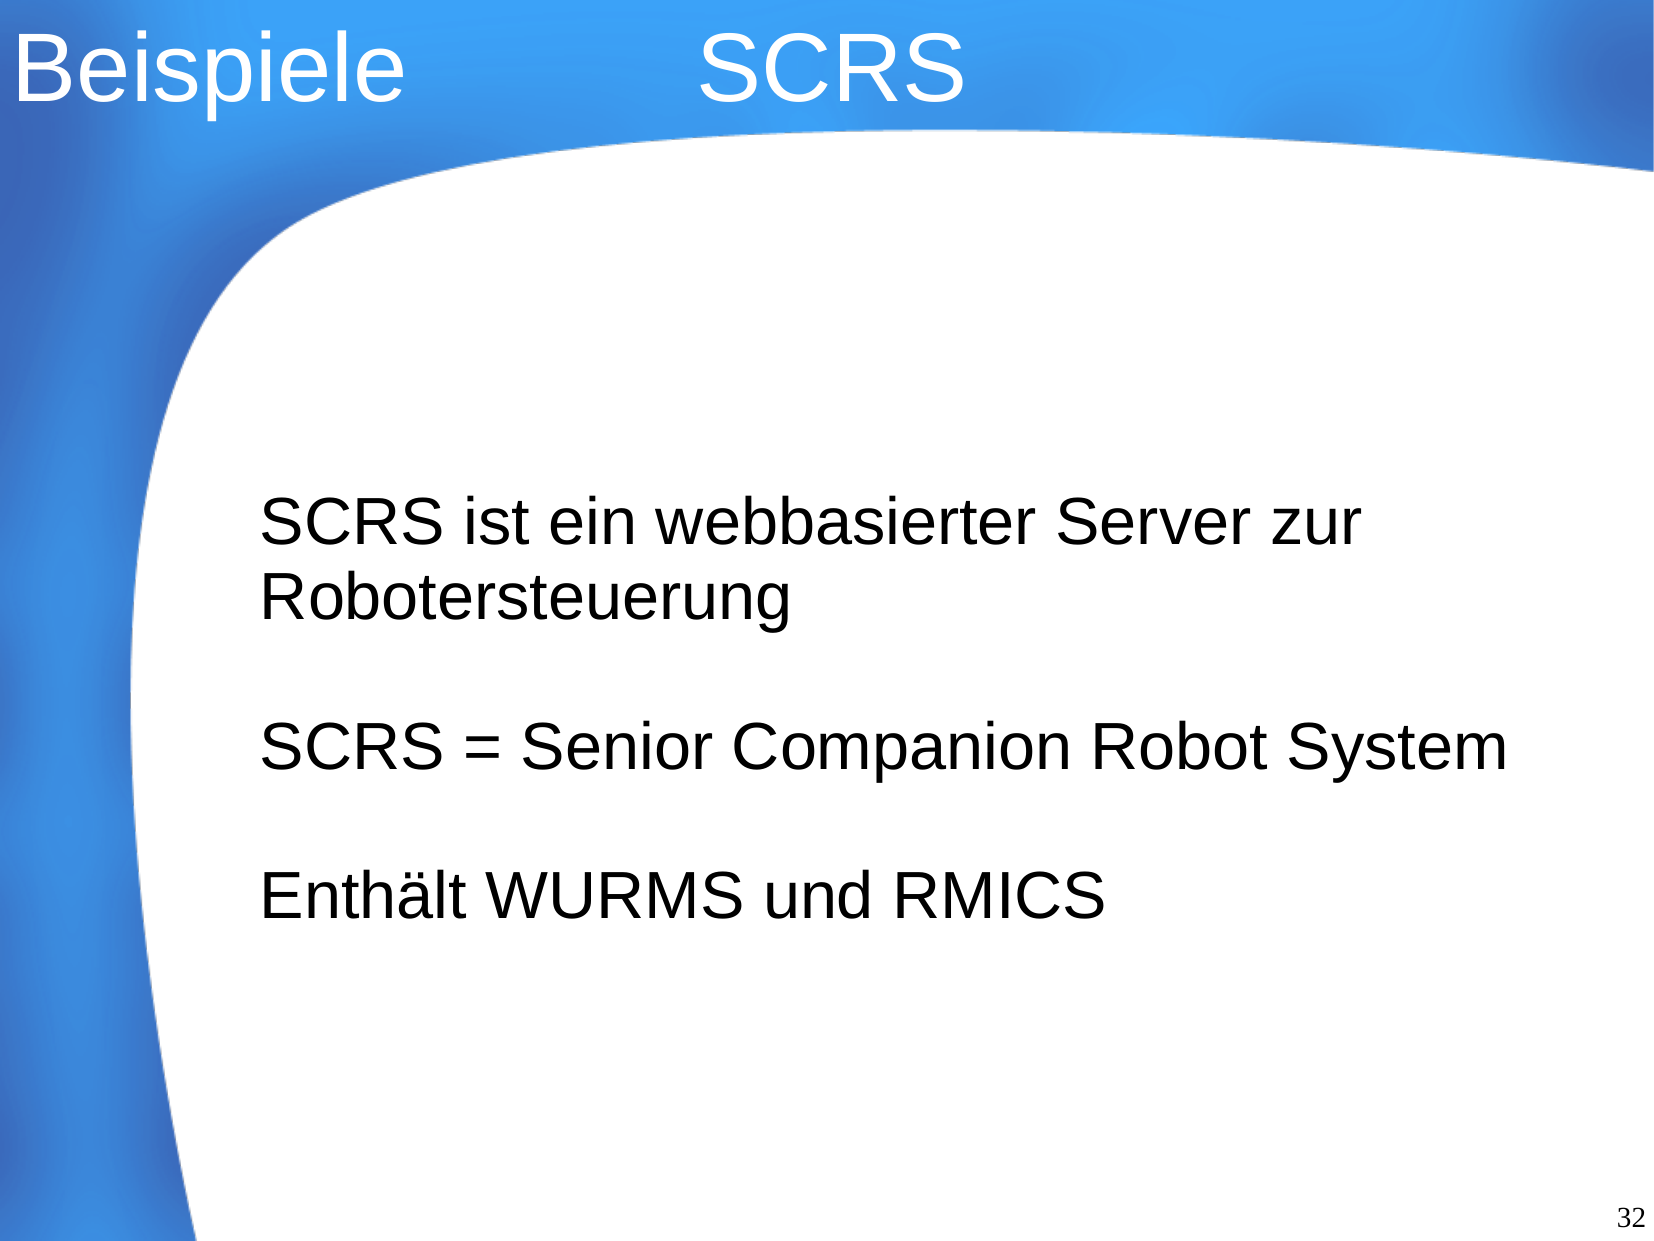

Beispiele
# SCRS
SCRS ist ein webbasierter Server zur Robotersteuerung
SCRS = Senior Companion Robot System
Enthält WURMS und RMICS
32